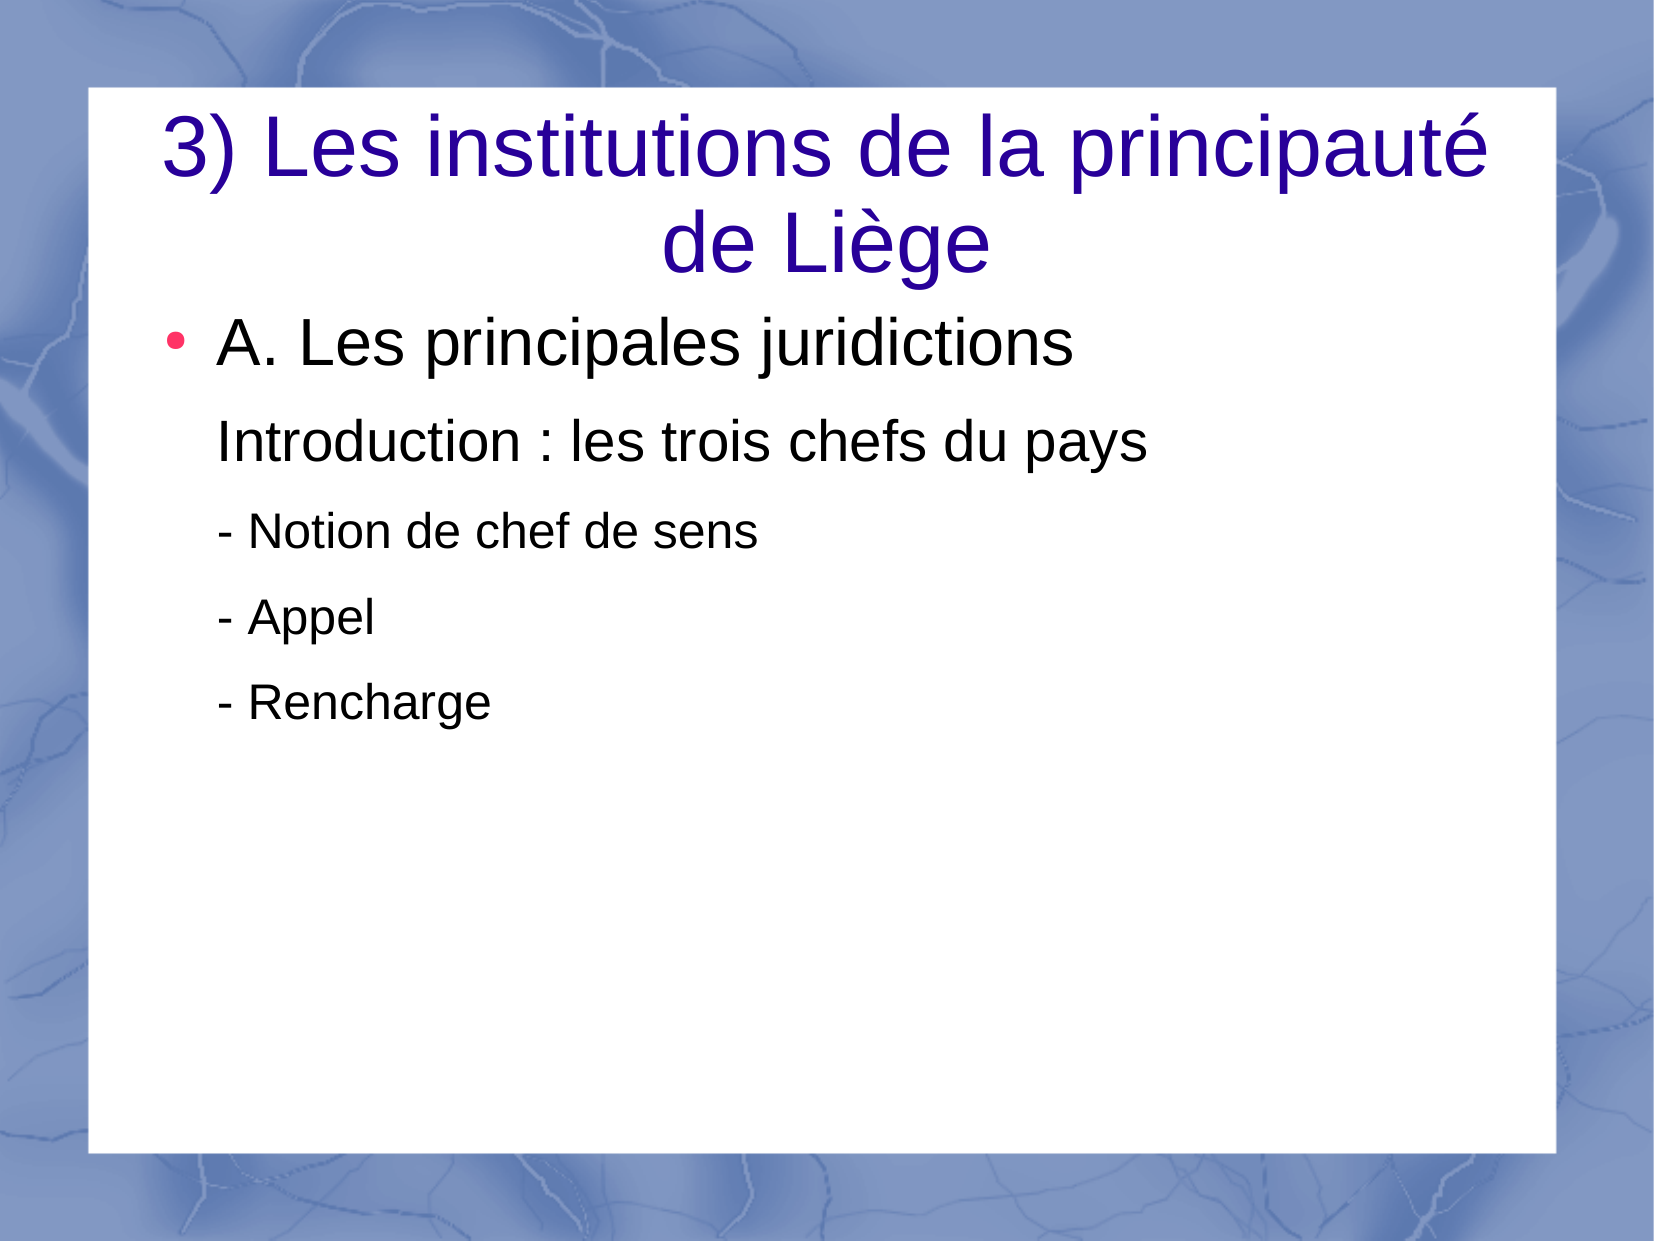

# 3) Les institutions de la principauté de Liège
A. Les principales juridictions
Introduction : les trois chefs du pays
- Notion de chef de sens
- Appel
- Rencharge